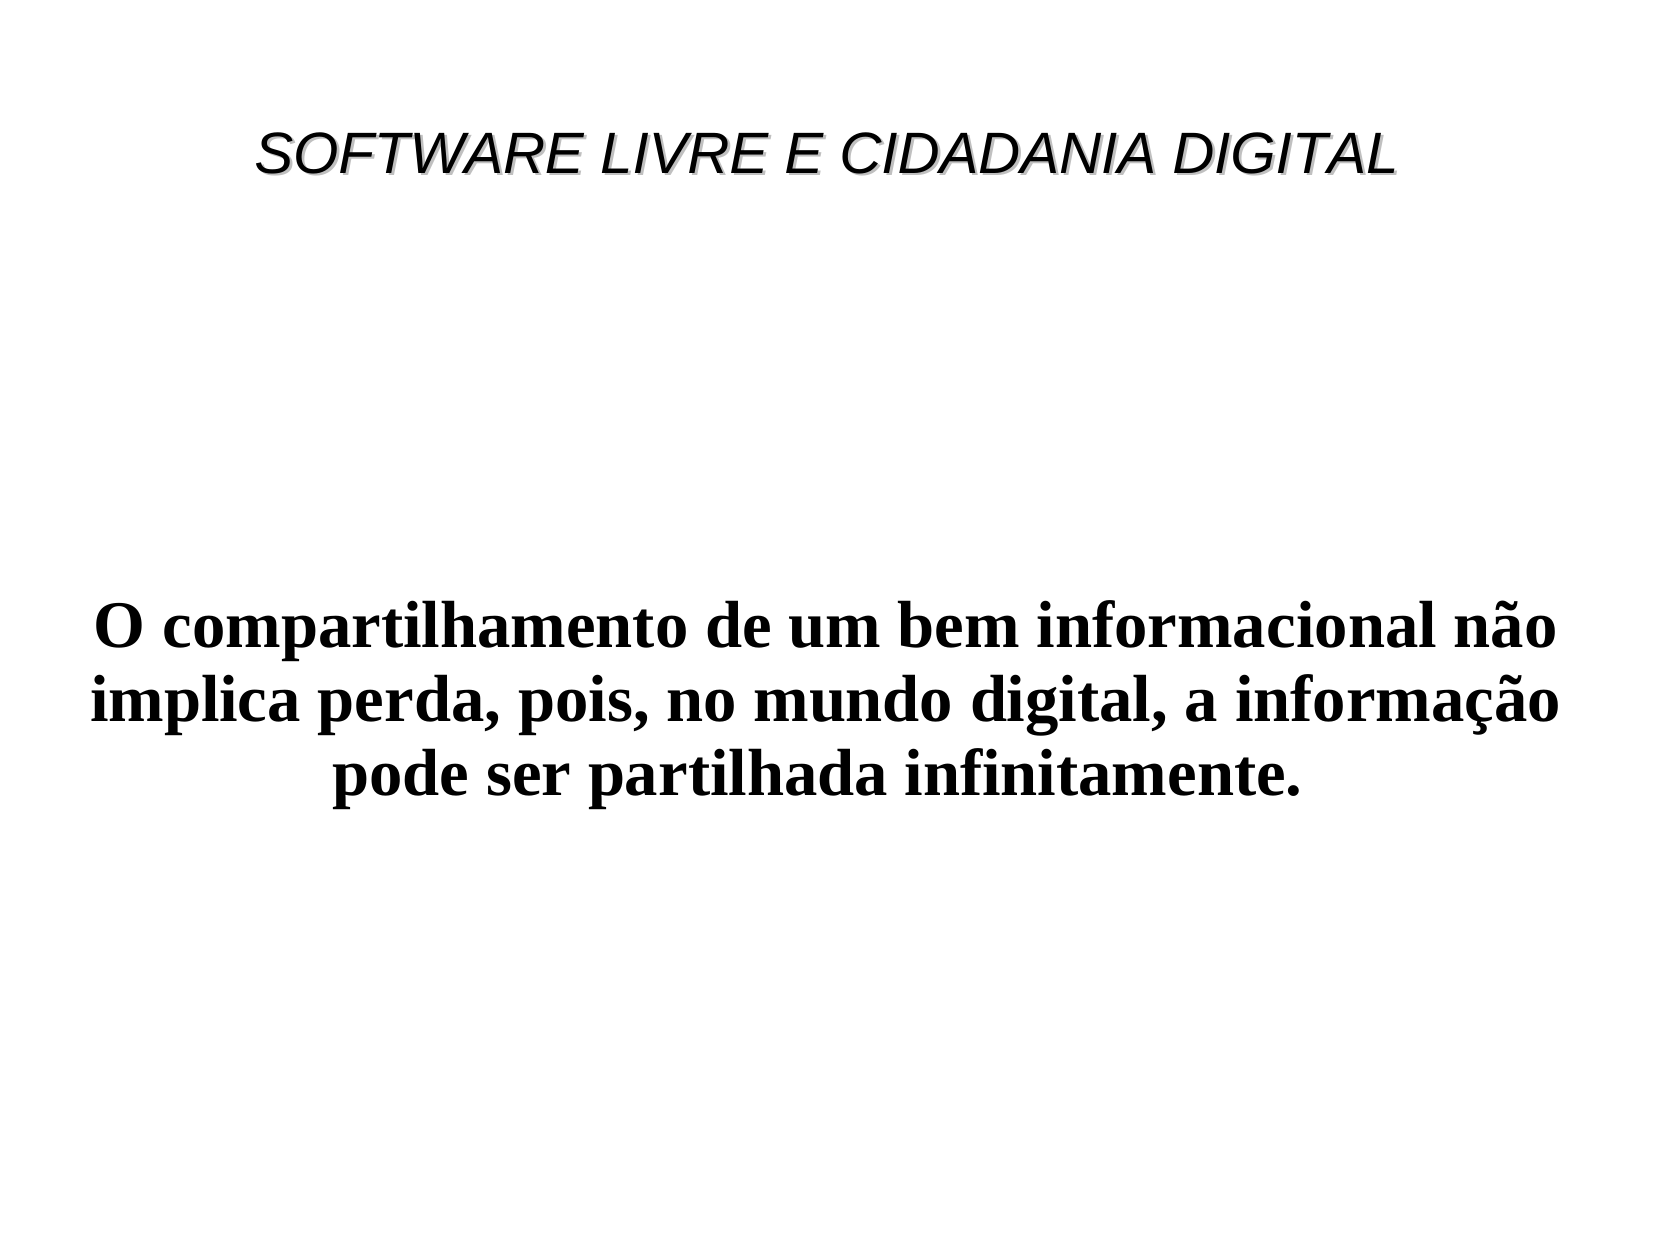

# SOFTWARE LIVRE E CIDADANIA DIGITAL
O compartilhamento de um bem informacional não implica perda, pois, no mundo digital, a informação pode ser partilhada infinitamente.